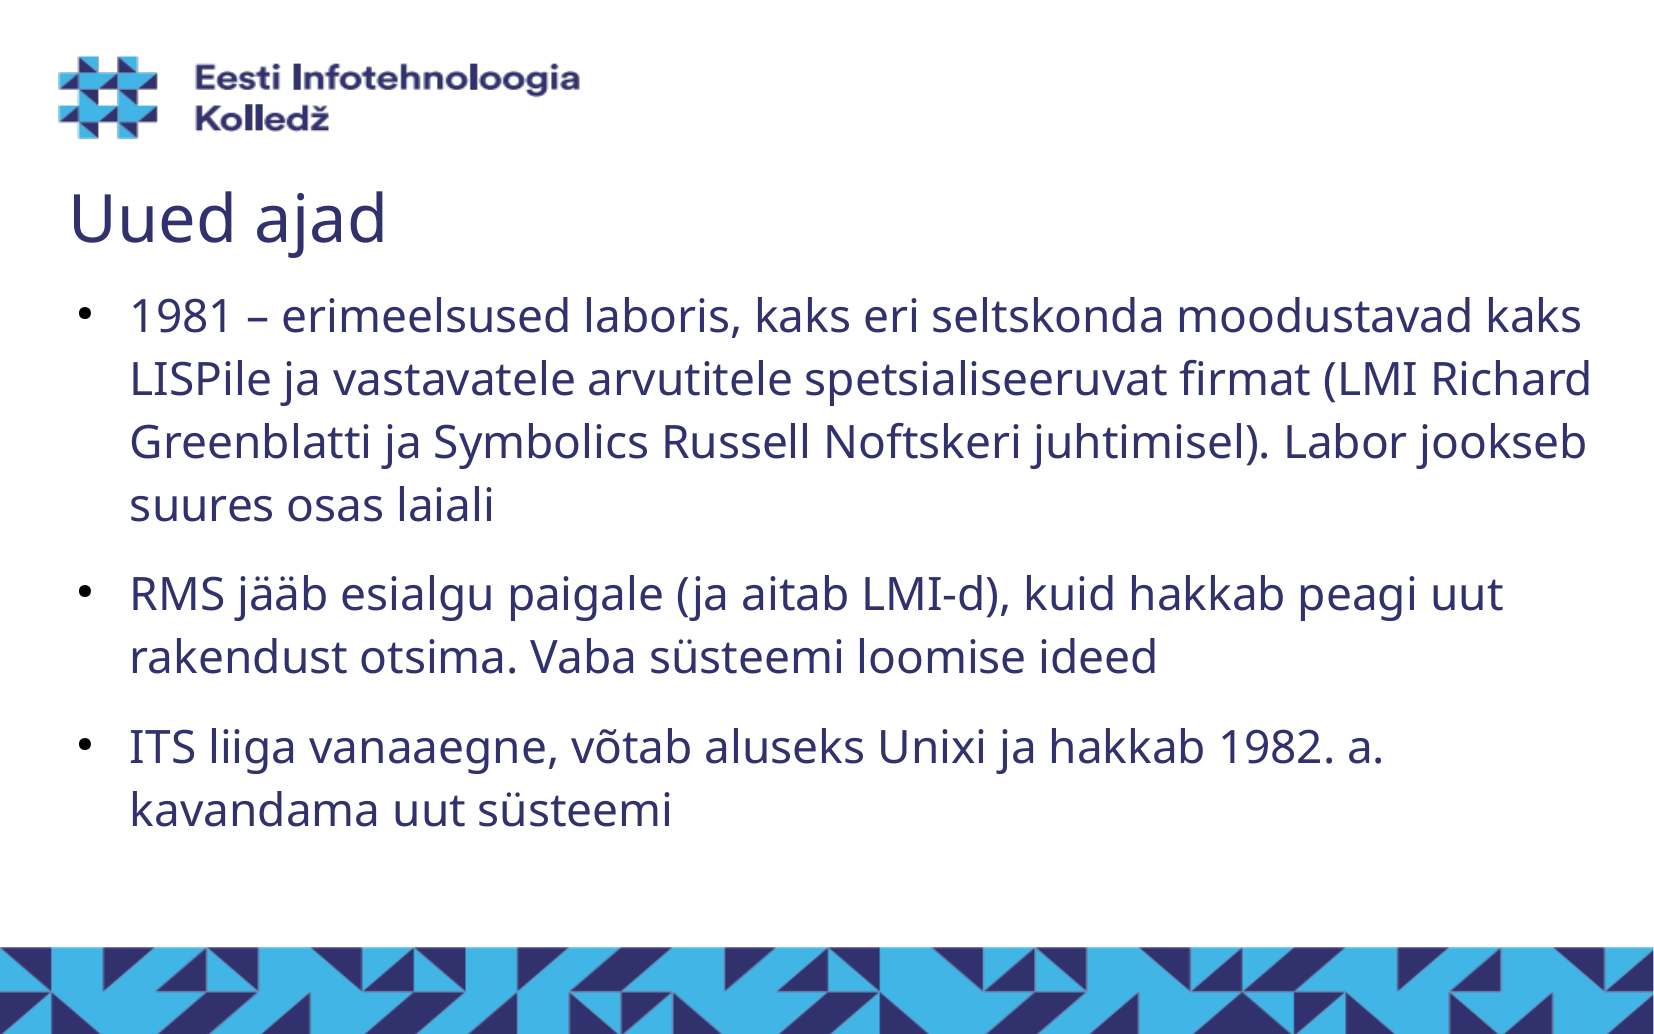

# Uued ajad
1981 – erimeelsused laboris, kaks eri seltskonda moodustavad kaks LISPile ja vastavatele arvutitele spetsialiseeruvat firmat (LMI Richard Greenblatti ja Symbolics Russell Noftskeri juhtimisel). Labor jookseb suures osas laiali
RMS jääb esialgu paigale (ja aitab LMI-d), kuid hakkab peagi uut rakendust otsima. Vaba süsteemi loomise ideed
ITS liiga vanaaegne, võtab aluseks Unixi ja hakkab 1982. a. kavandama uut süsteemi